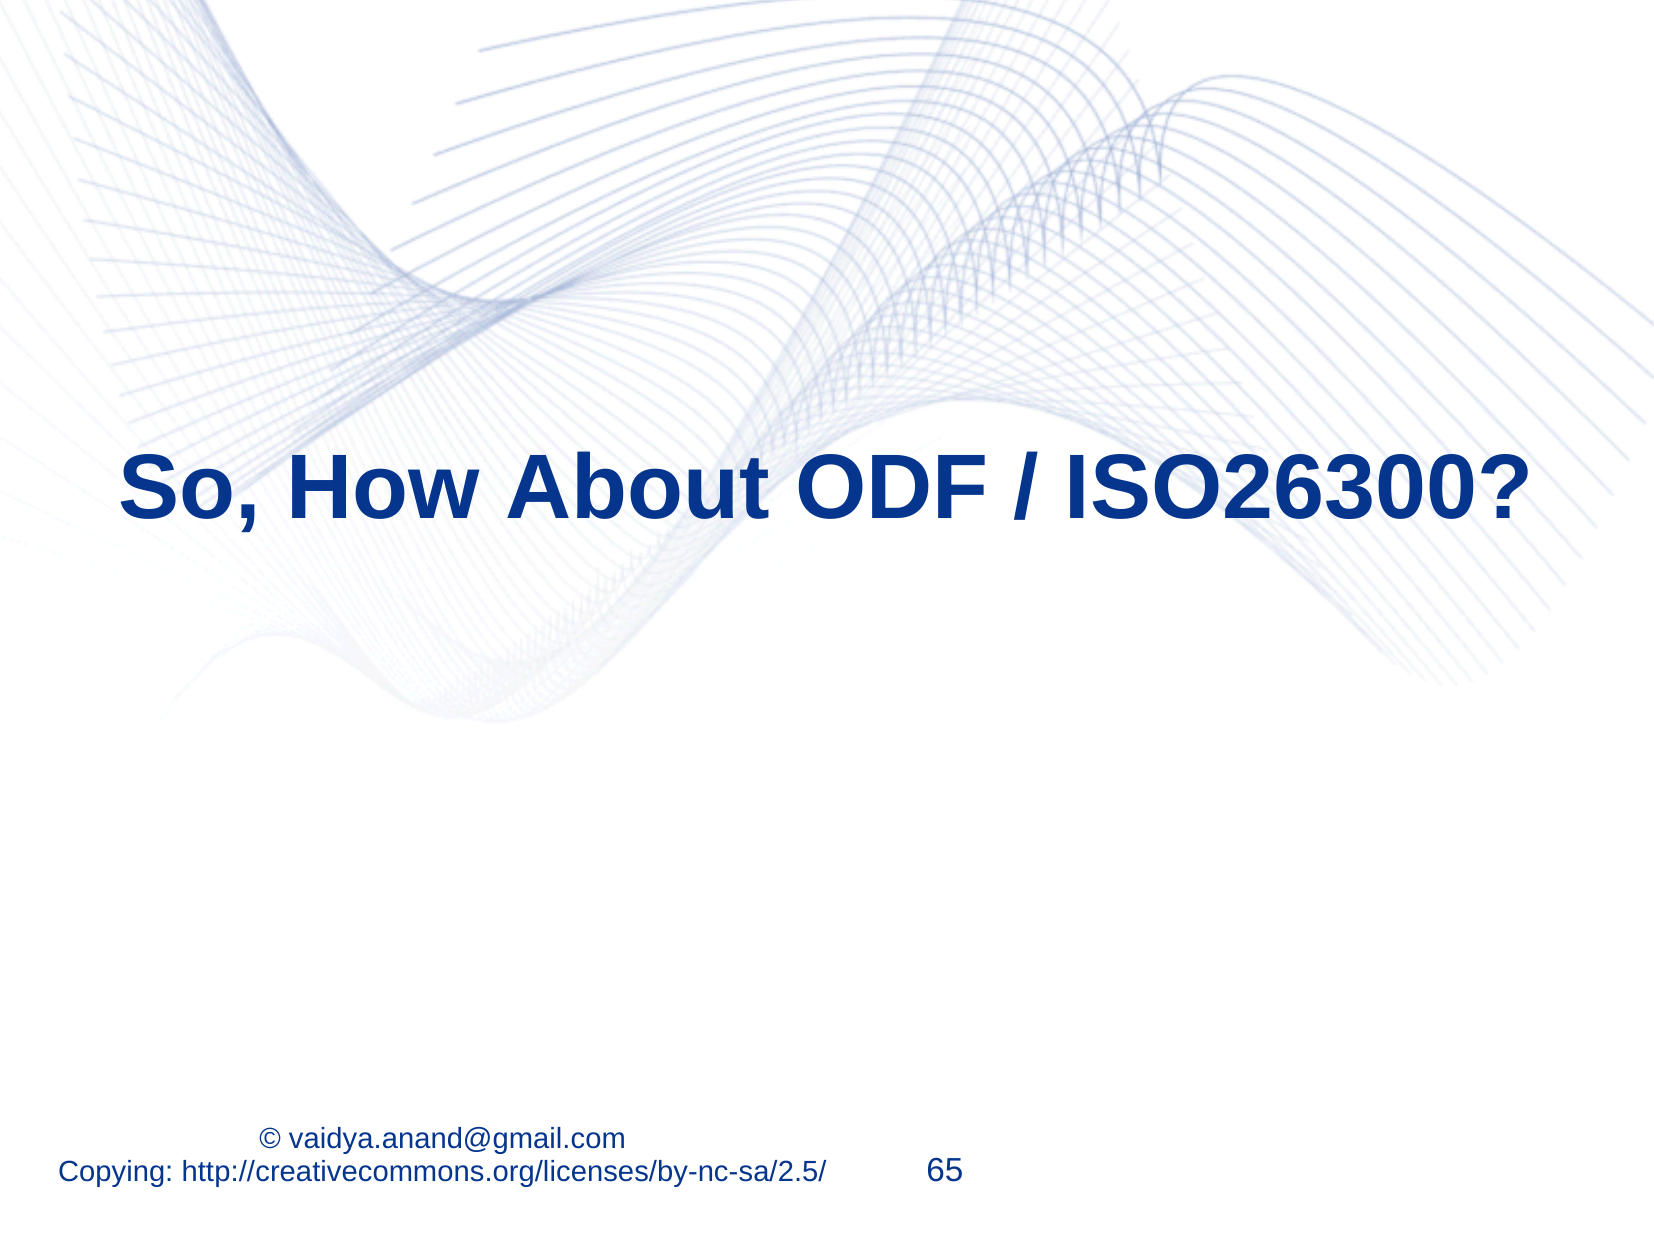

# So, How About ODF / ISO26300?
http://www.broffice.org
65